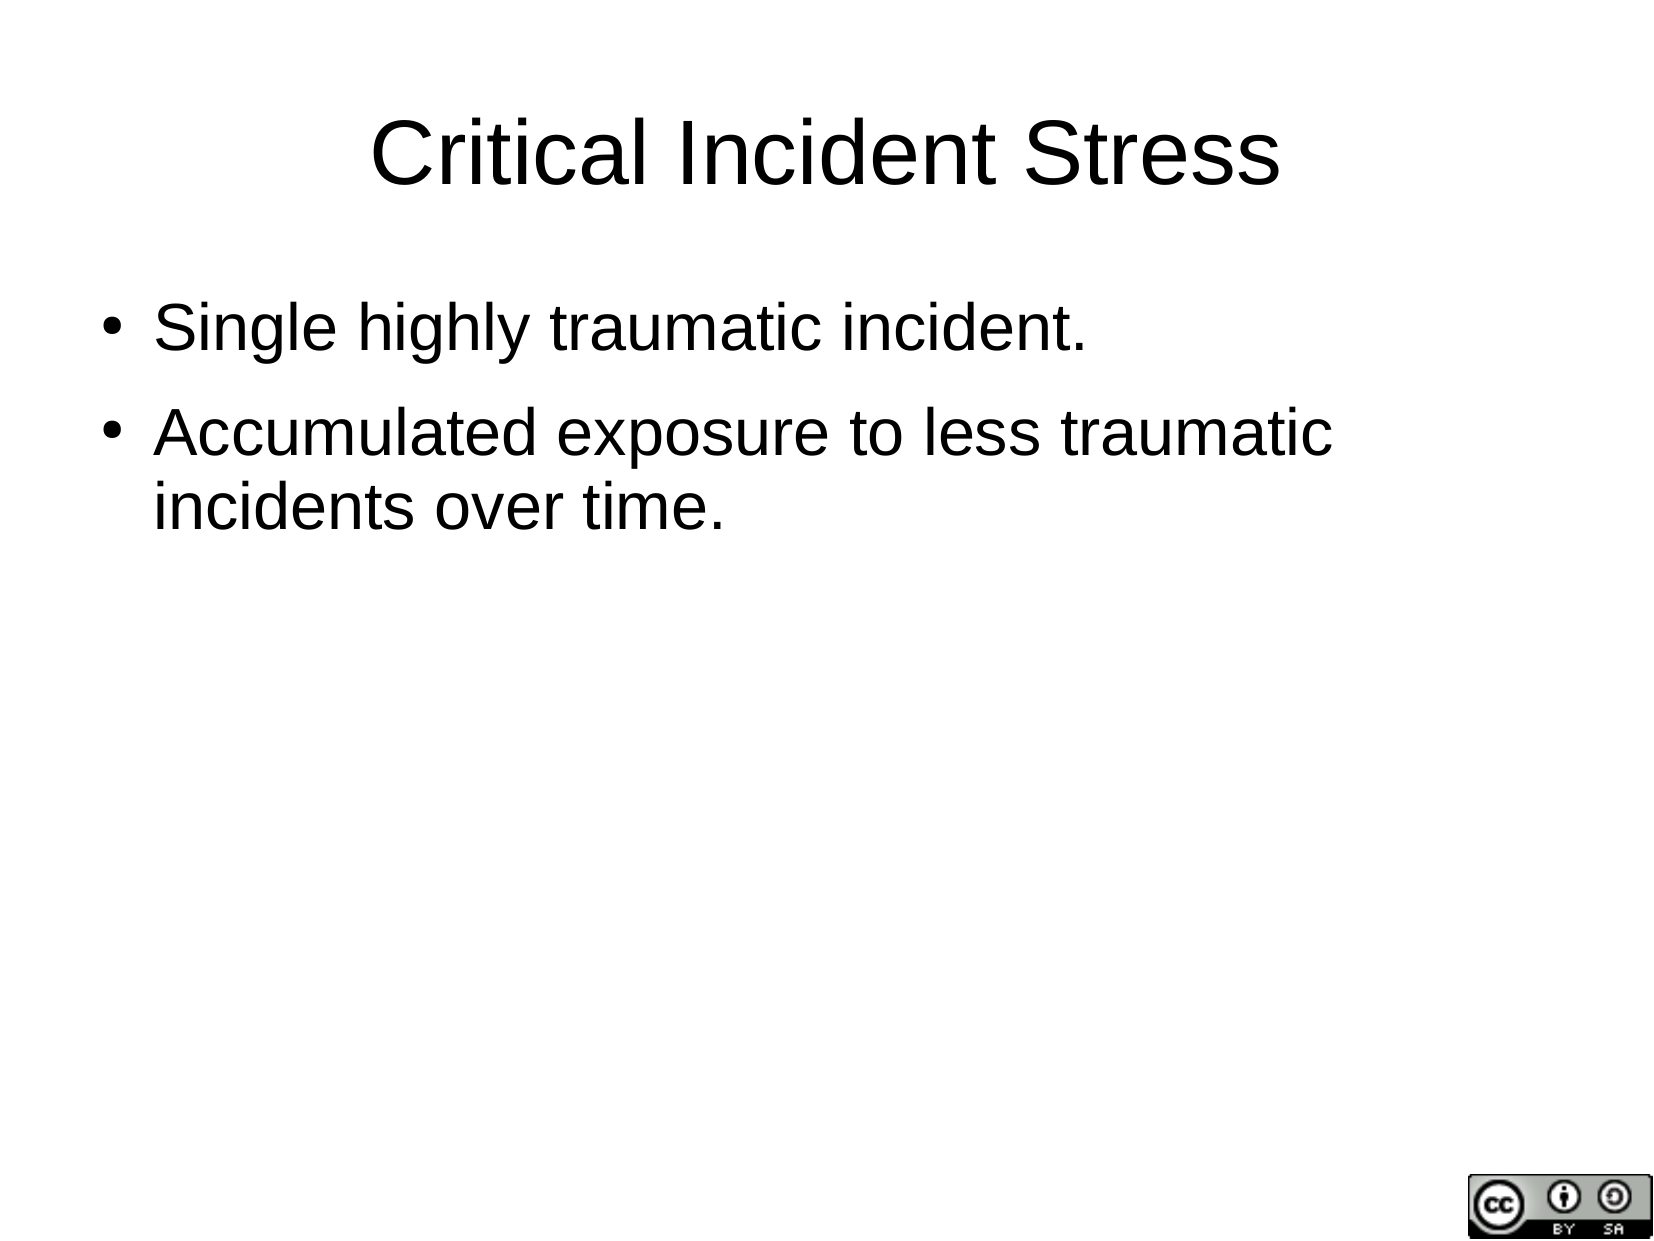

# Critical Incident Stress
Single highly traumatic incident.
Accumulated exposure to less traumatic incidents over time.